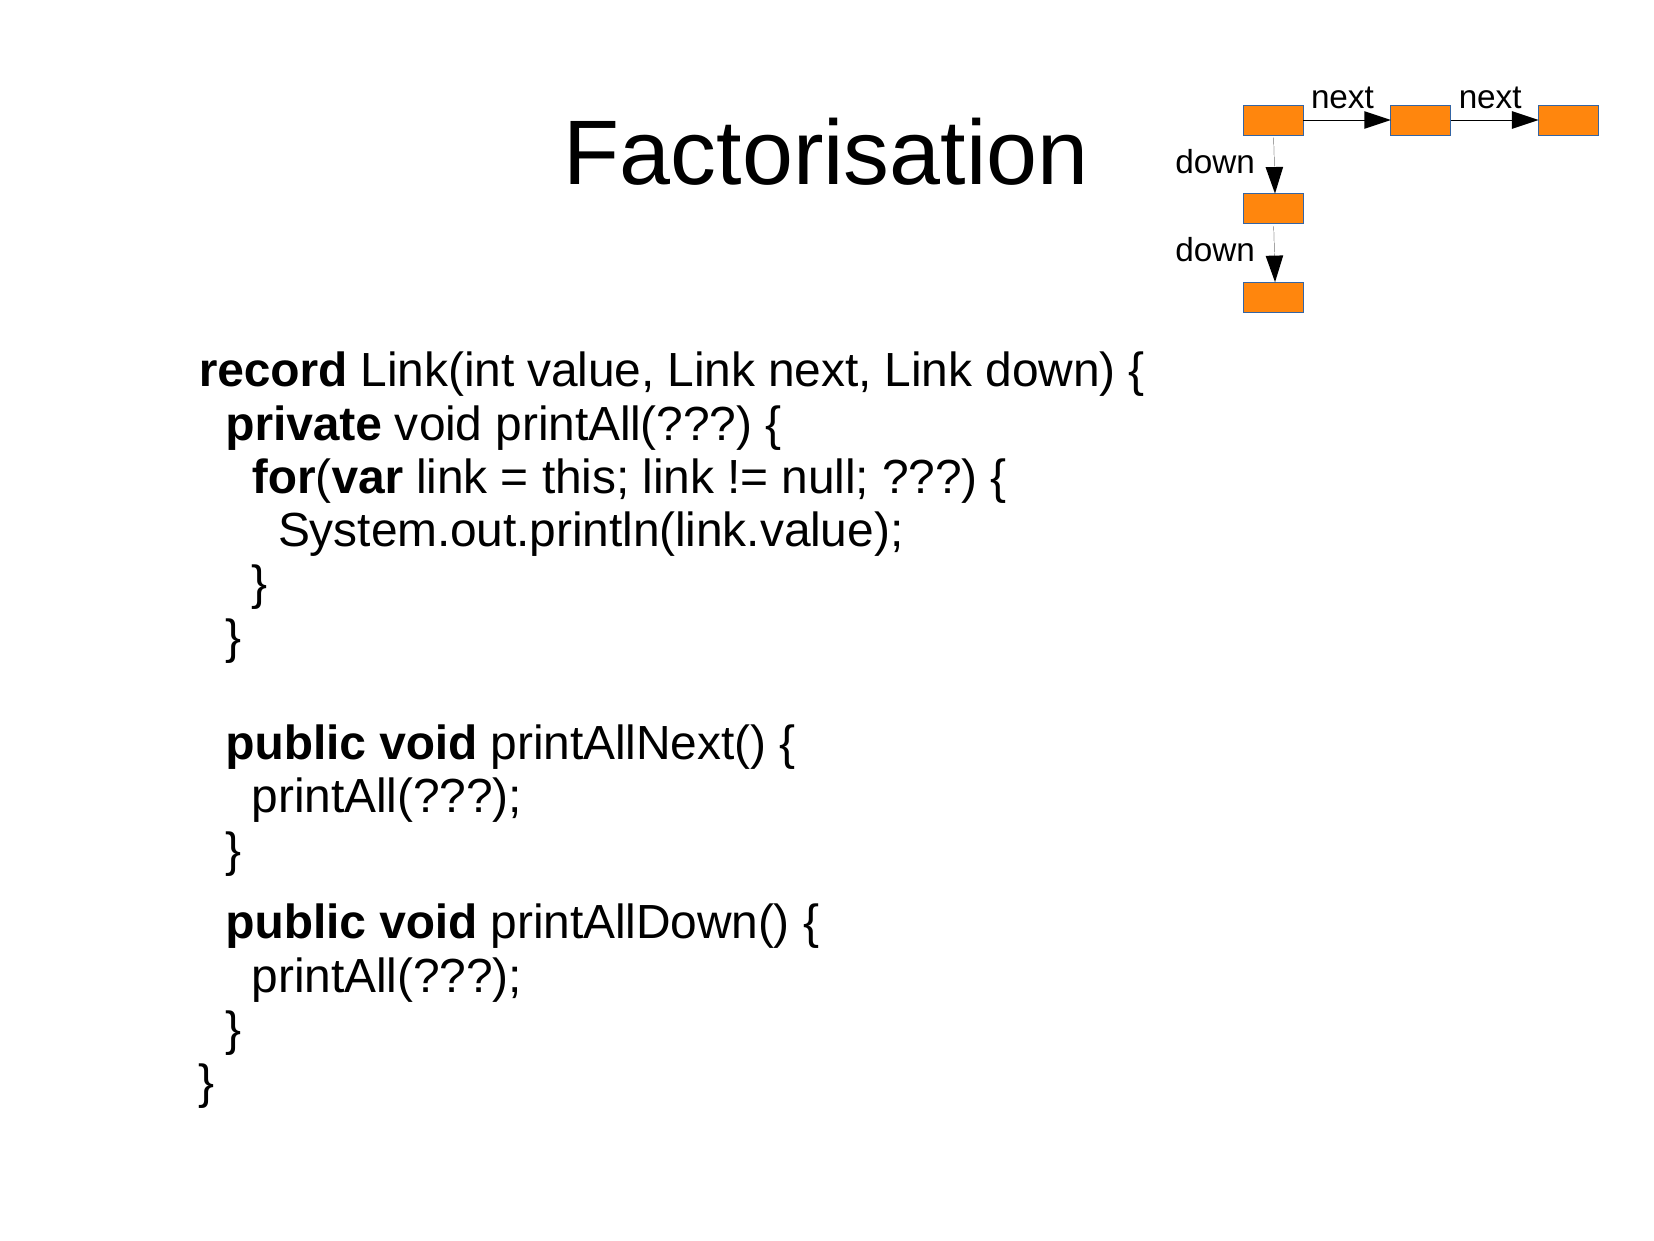

# Factorisation
next
next
down
down
record Link(int value, Link next, Link down) {
 private void printAll(???) {
 for(var link = this; link != null; ???) {
 System.out.println(link.value);
 }
 }
 public void printAllNext() {
 printAll(???);
 }
 public void printAllDown() {
 printAll(???);
 }
}